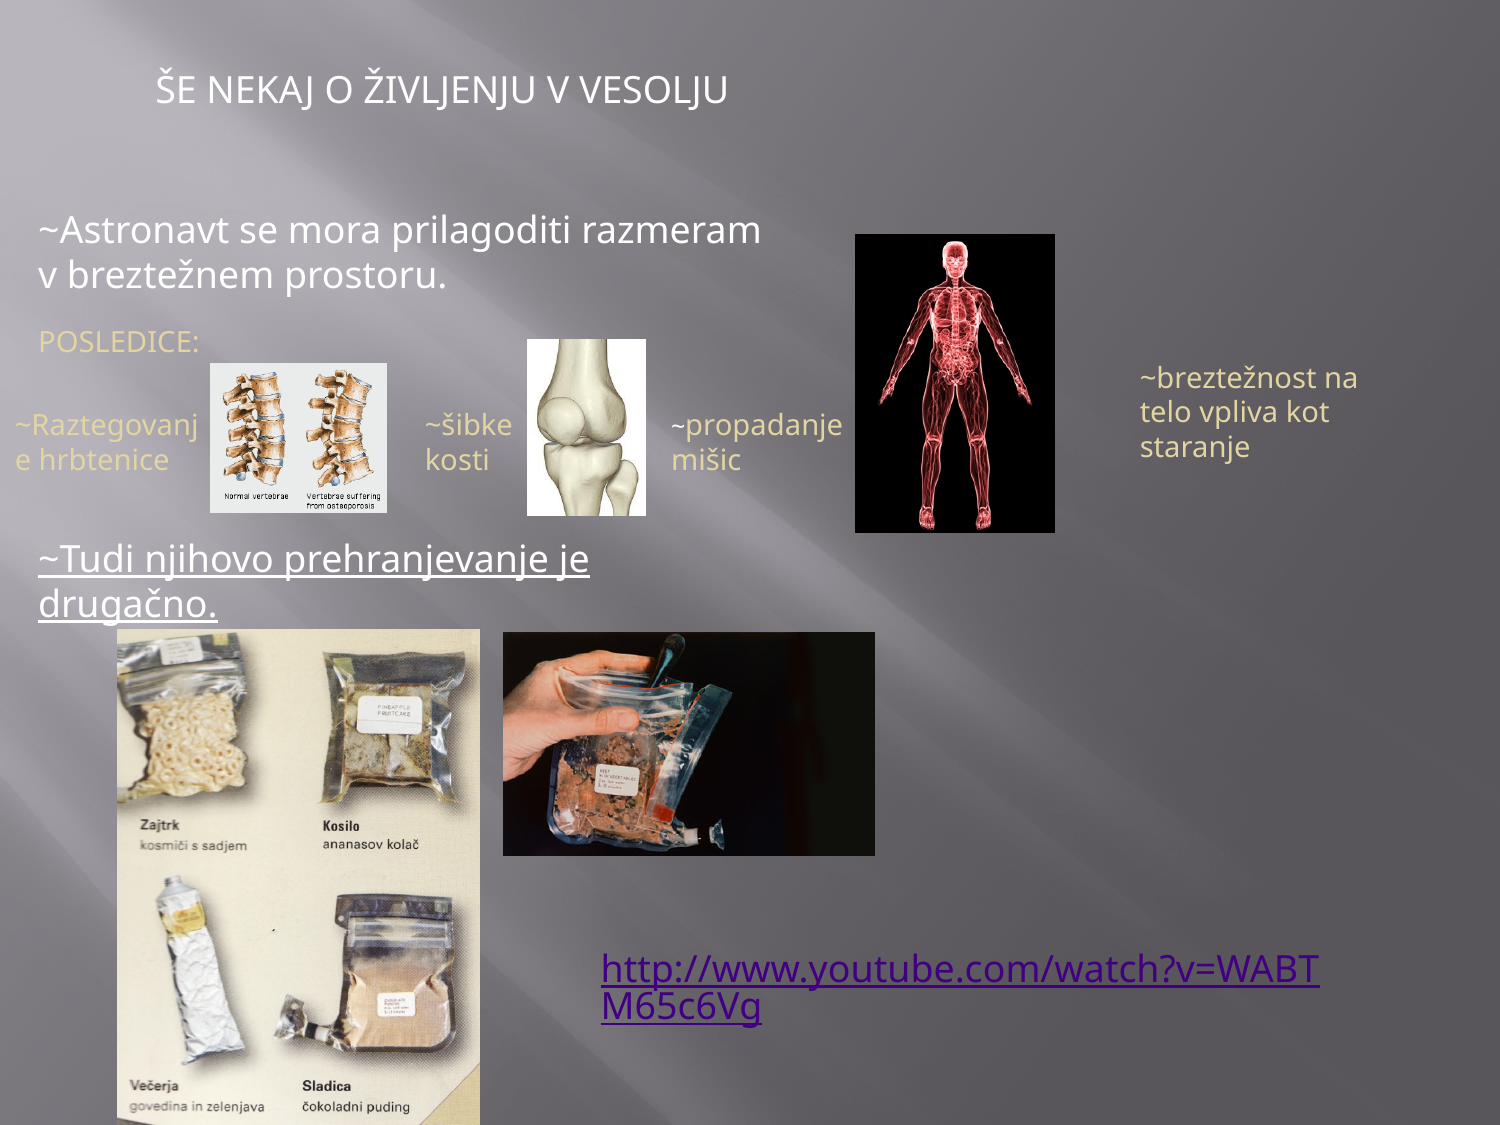

ŠE NEKAJ O ŽIVLJENJU V VESOLJU
~Astronavt se mora prilagoditi razmeram v breztežnem prostoru.
POSLEDICE:
~breztežnost na telo vpliva kot staranje
~Raztegovanje hrbtenice
~šibke kosti
~propadanje mišic
~Tudi njihovo prehranjevanje je drugačno.
http://www.youtube.com/watch?v=WABTM65c6Vg